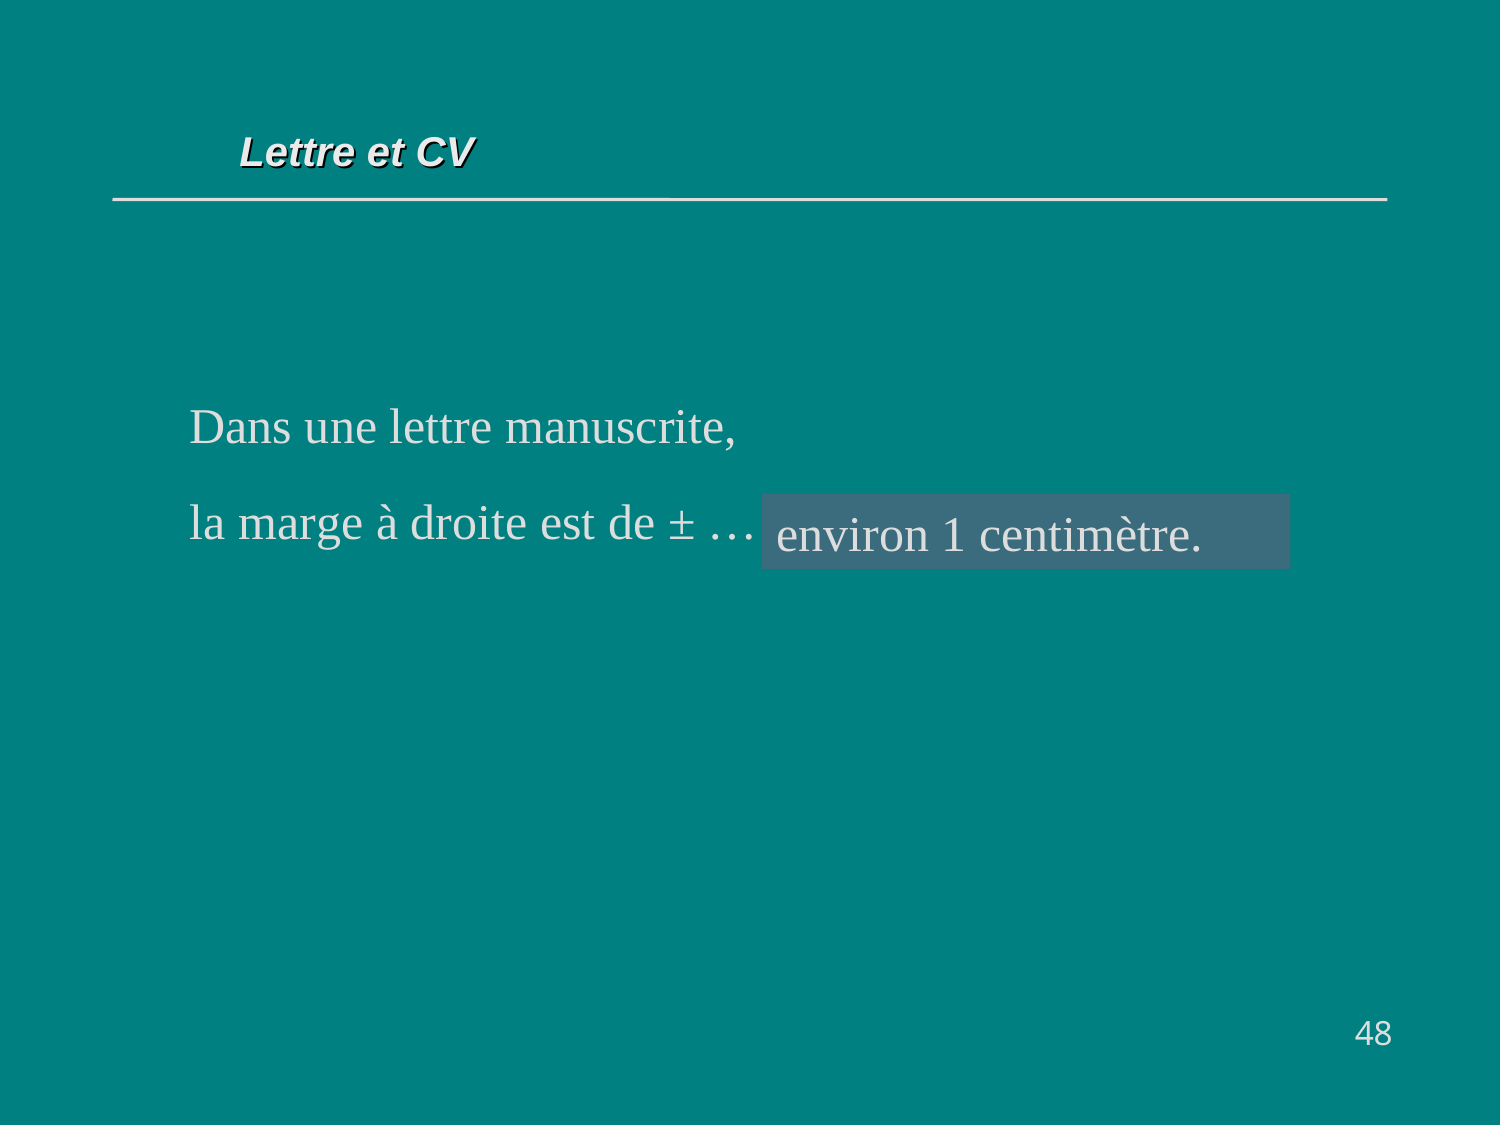

Lettre et CV
Dans une lettre manuscrite,
la marge à droite est de ± … cm.
environ 1 centimètre.
48